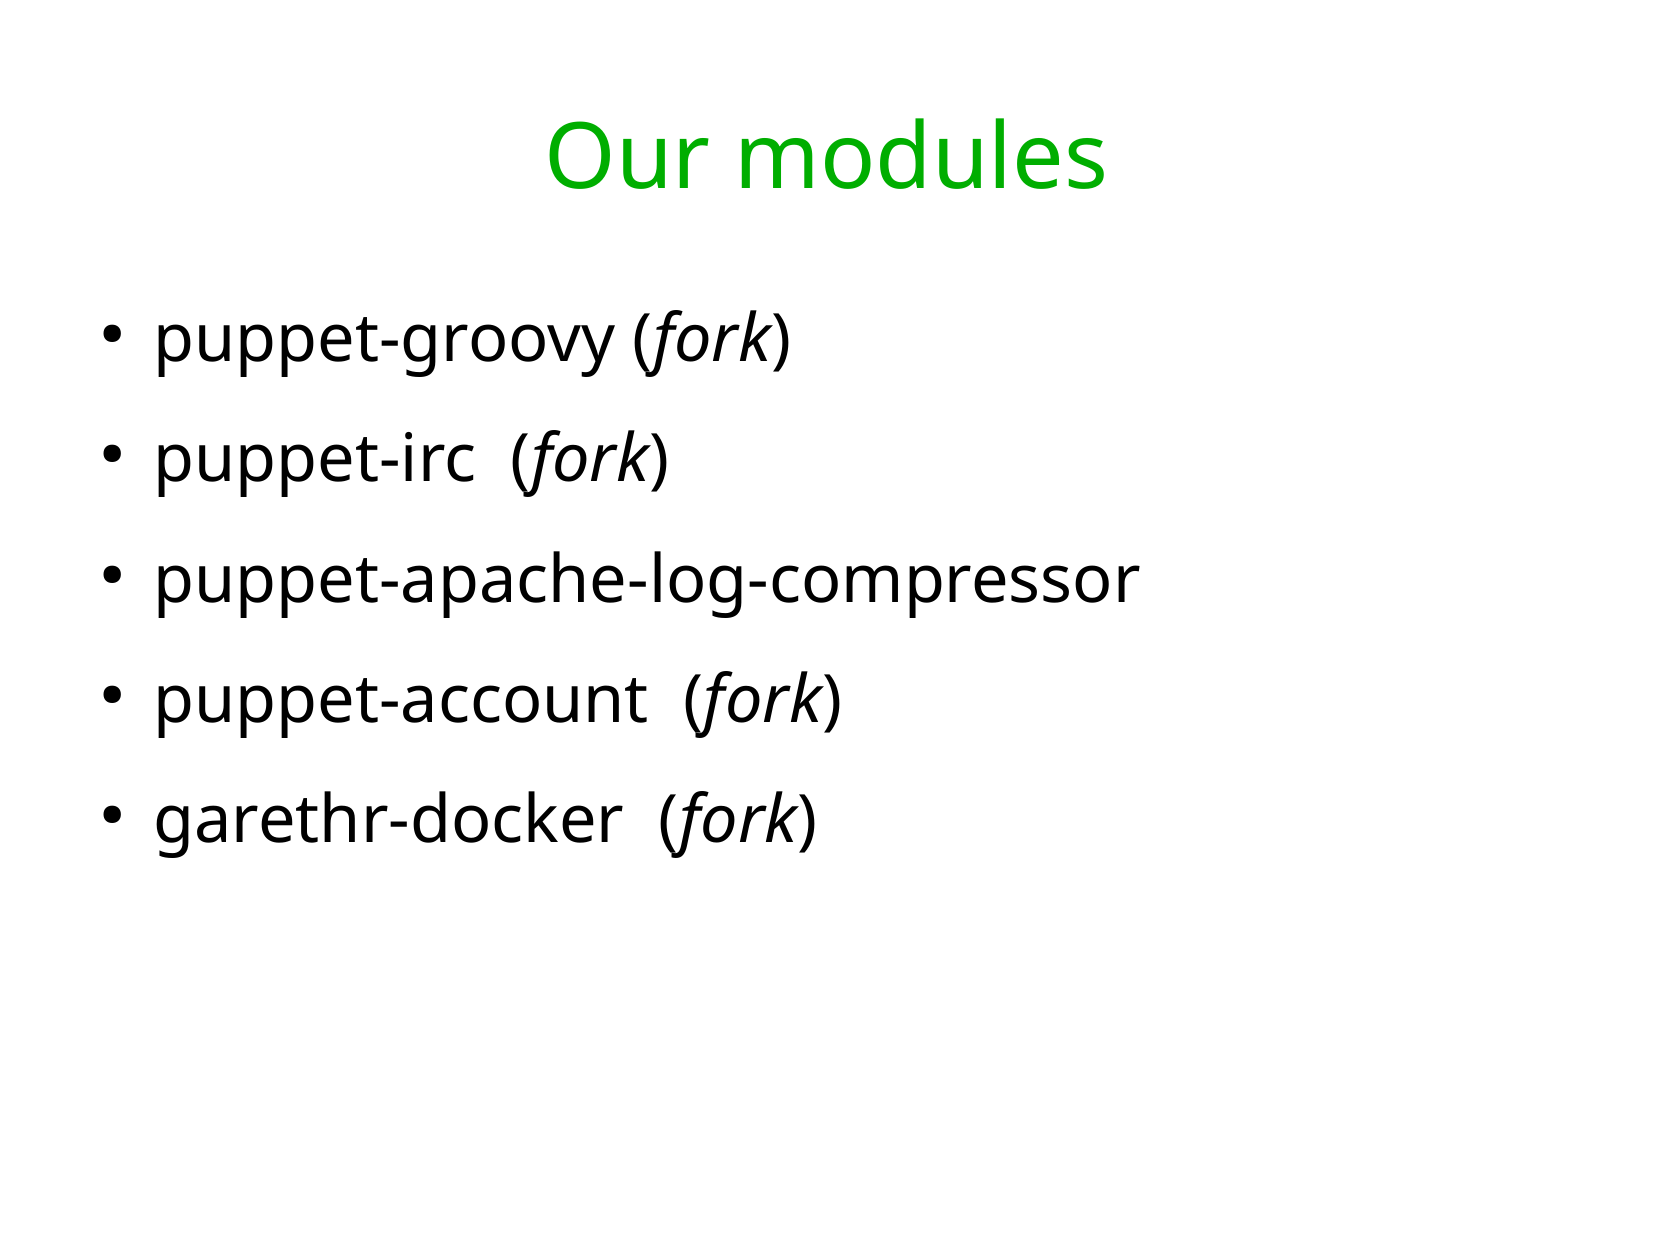

# Our modules
puppet-groovy (fork)
puppet-irc (fork)
puppet-apache-log-compressor
puppet-account (fork)
garethr-docker (fork)